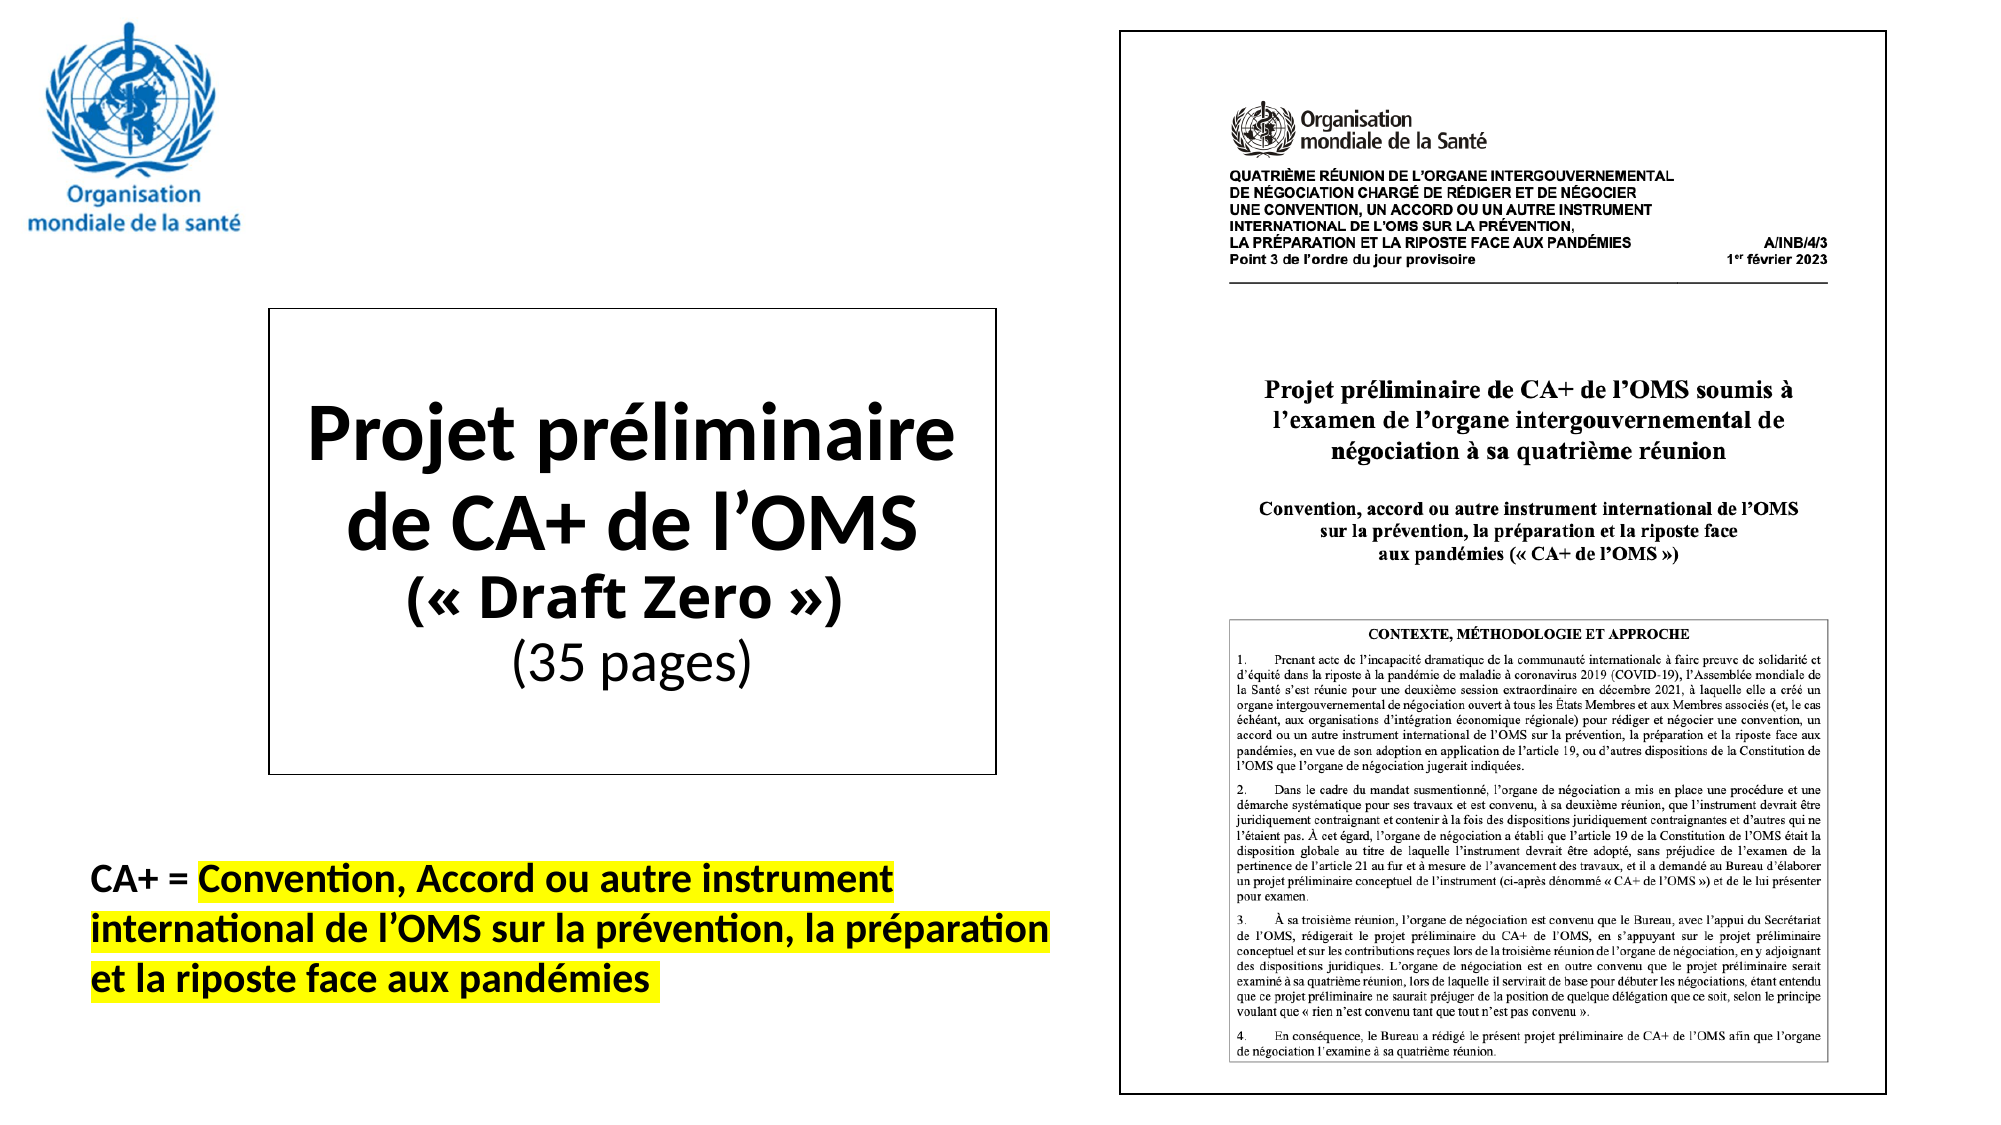

# Projet préliminaire de CA+ de l’OMS (« Draft Zero ») (35 pages)
CA+ = Convention, Accord ou autre instrument international de l’OMS sur la prévention, la préparation et la riposte face aux pandémies